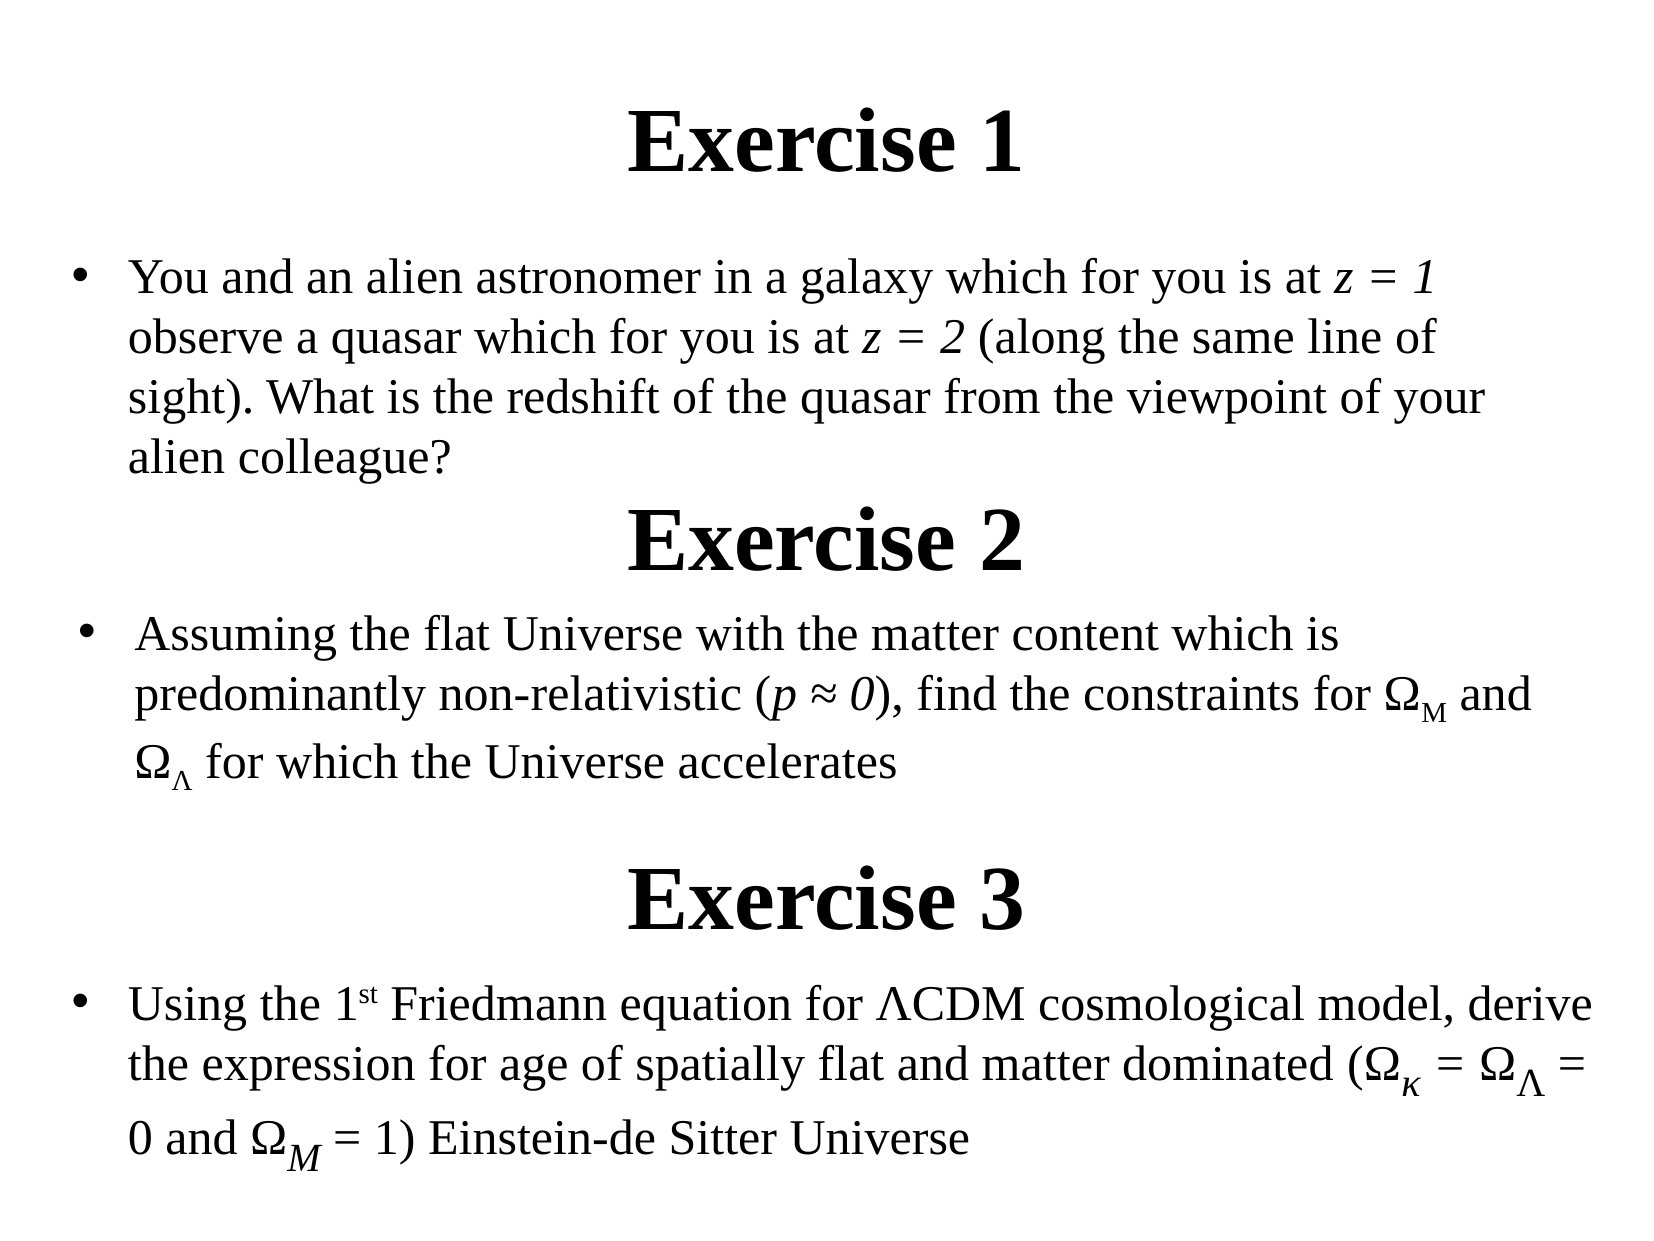

# Exercise 1
You and an alien astronomer in a galaxy which for you is at z = 1 observe a quasar which for you is at z = 2 (along the same line of sight). What is the redshift of the quasar from the viewpoint of your alien colleague?
Exercise 2
Assuming the flat Universe with the matter content which is predominantly non-relativistic (p ≈ 0), find the constraints for ΩM and ΩΛ for which the Universe accelerates
Exercise 3
Using the 1st Friedmann equation for ΛCDM cosmological model, derive the expression for age of spatially flat and matter dominated (Ωκ = ΩΛ = 0 and ΩM = 1) Einstein-de Sitter Universe